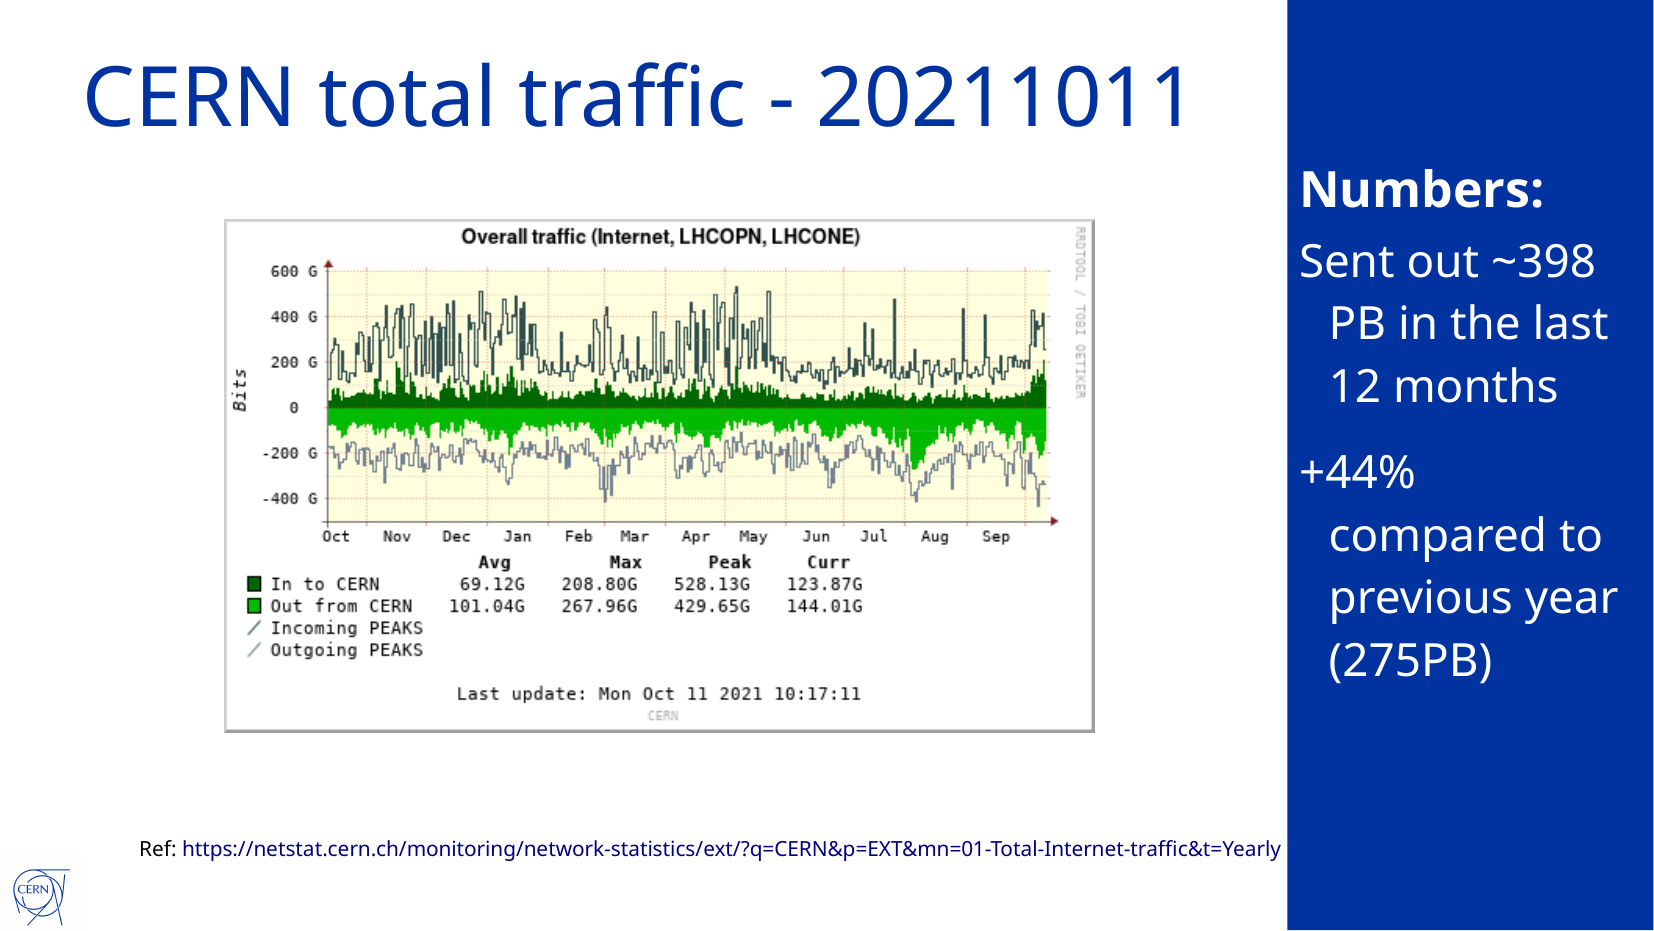

Numbers:
Sent out ~398 PB in the last 12 months
+44% compared to previous year (275PB)
# CERN total traffic - 20211011
Ref: https://netstat.cern.ch/monitoring/network-statistics/ext/?q=CERN&p=EXT&mn=01-Total-Internet-traffic&t=Yearly